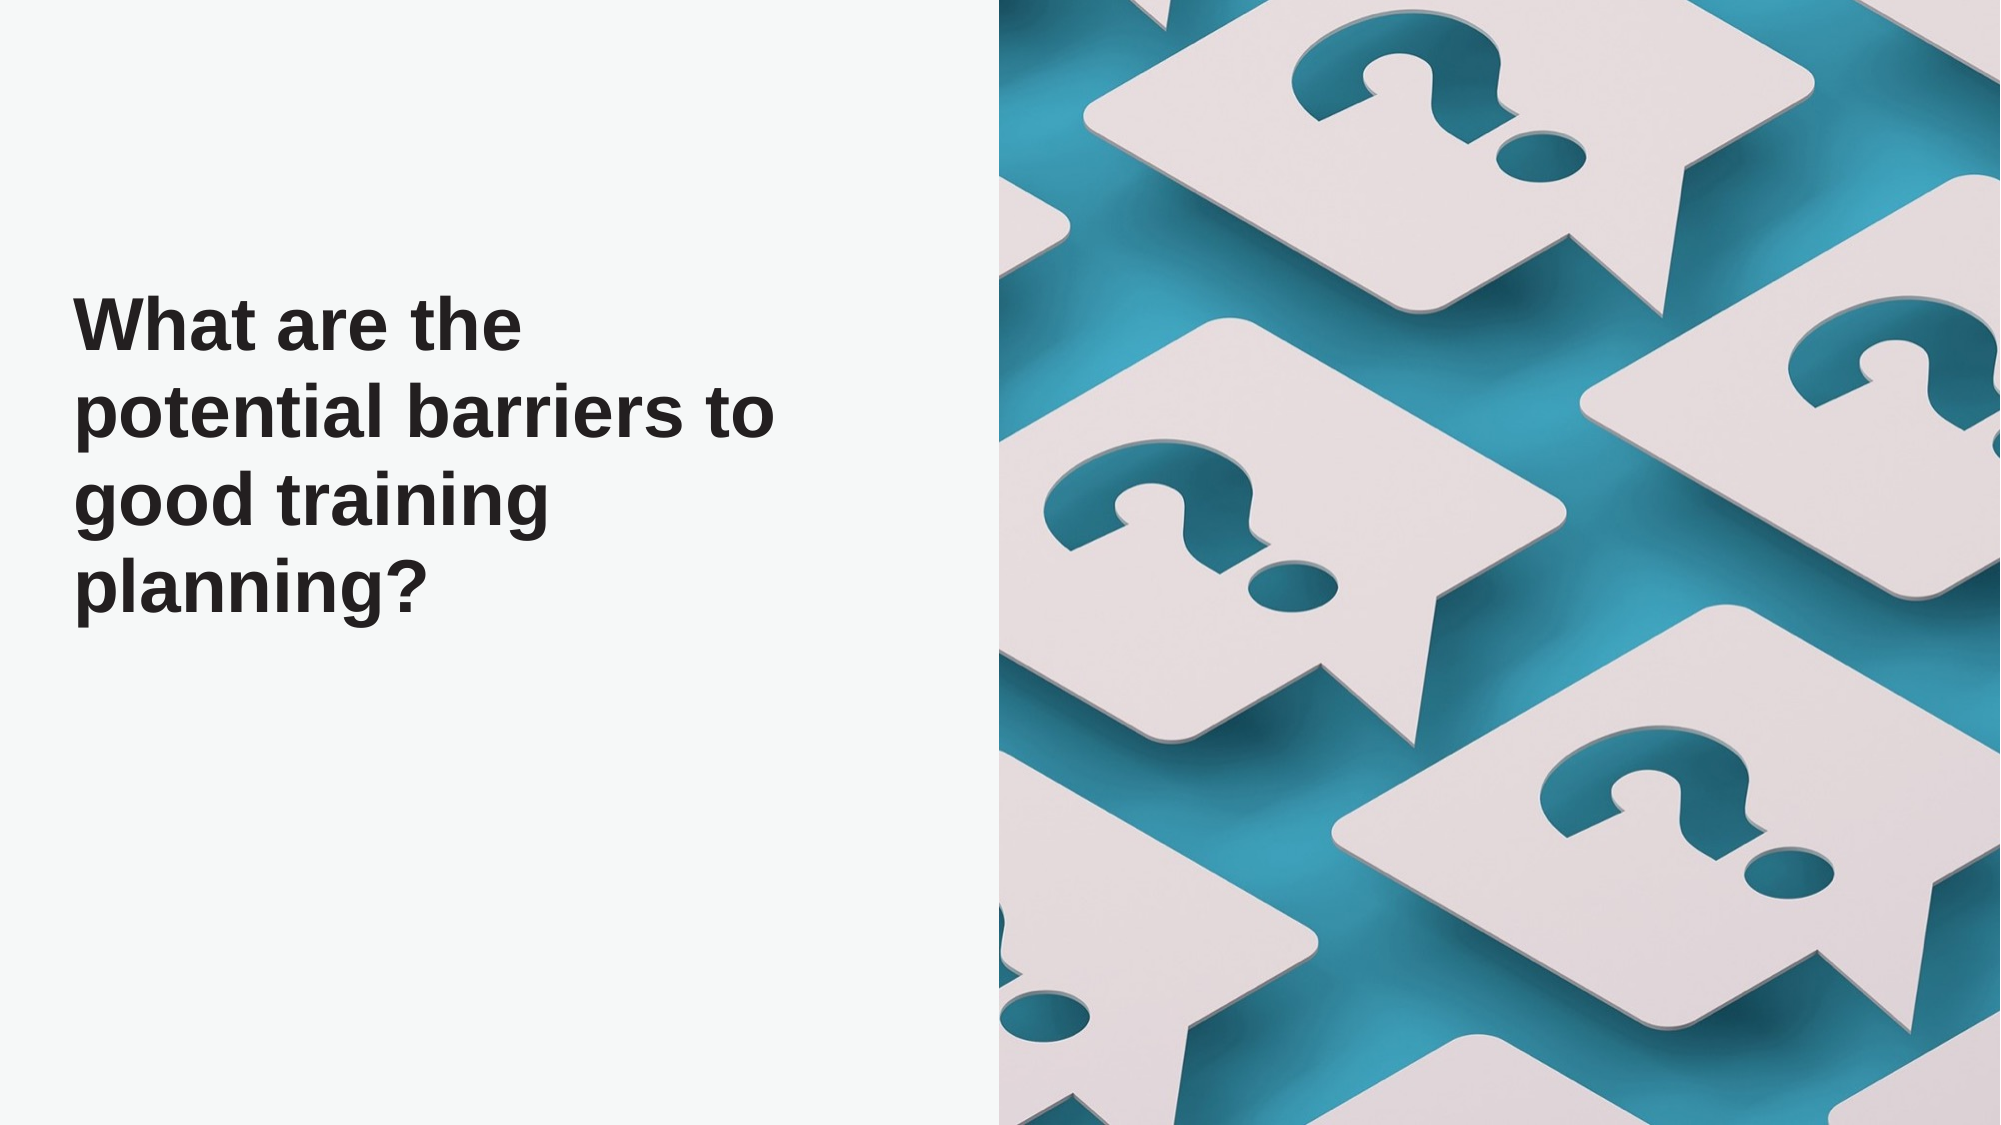

# What are the potential barriers to good training planning?